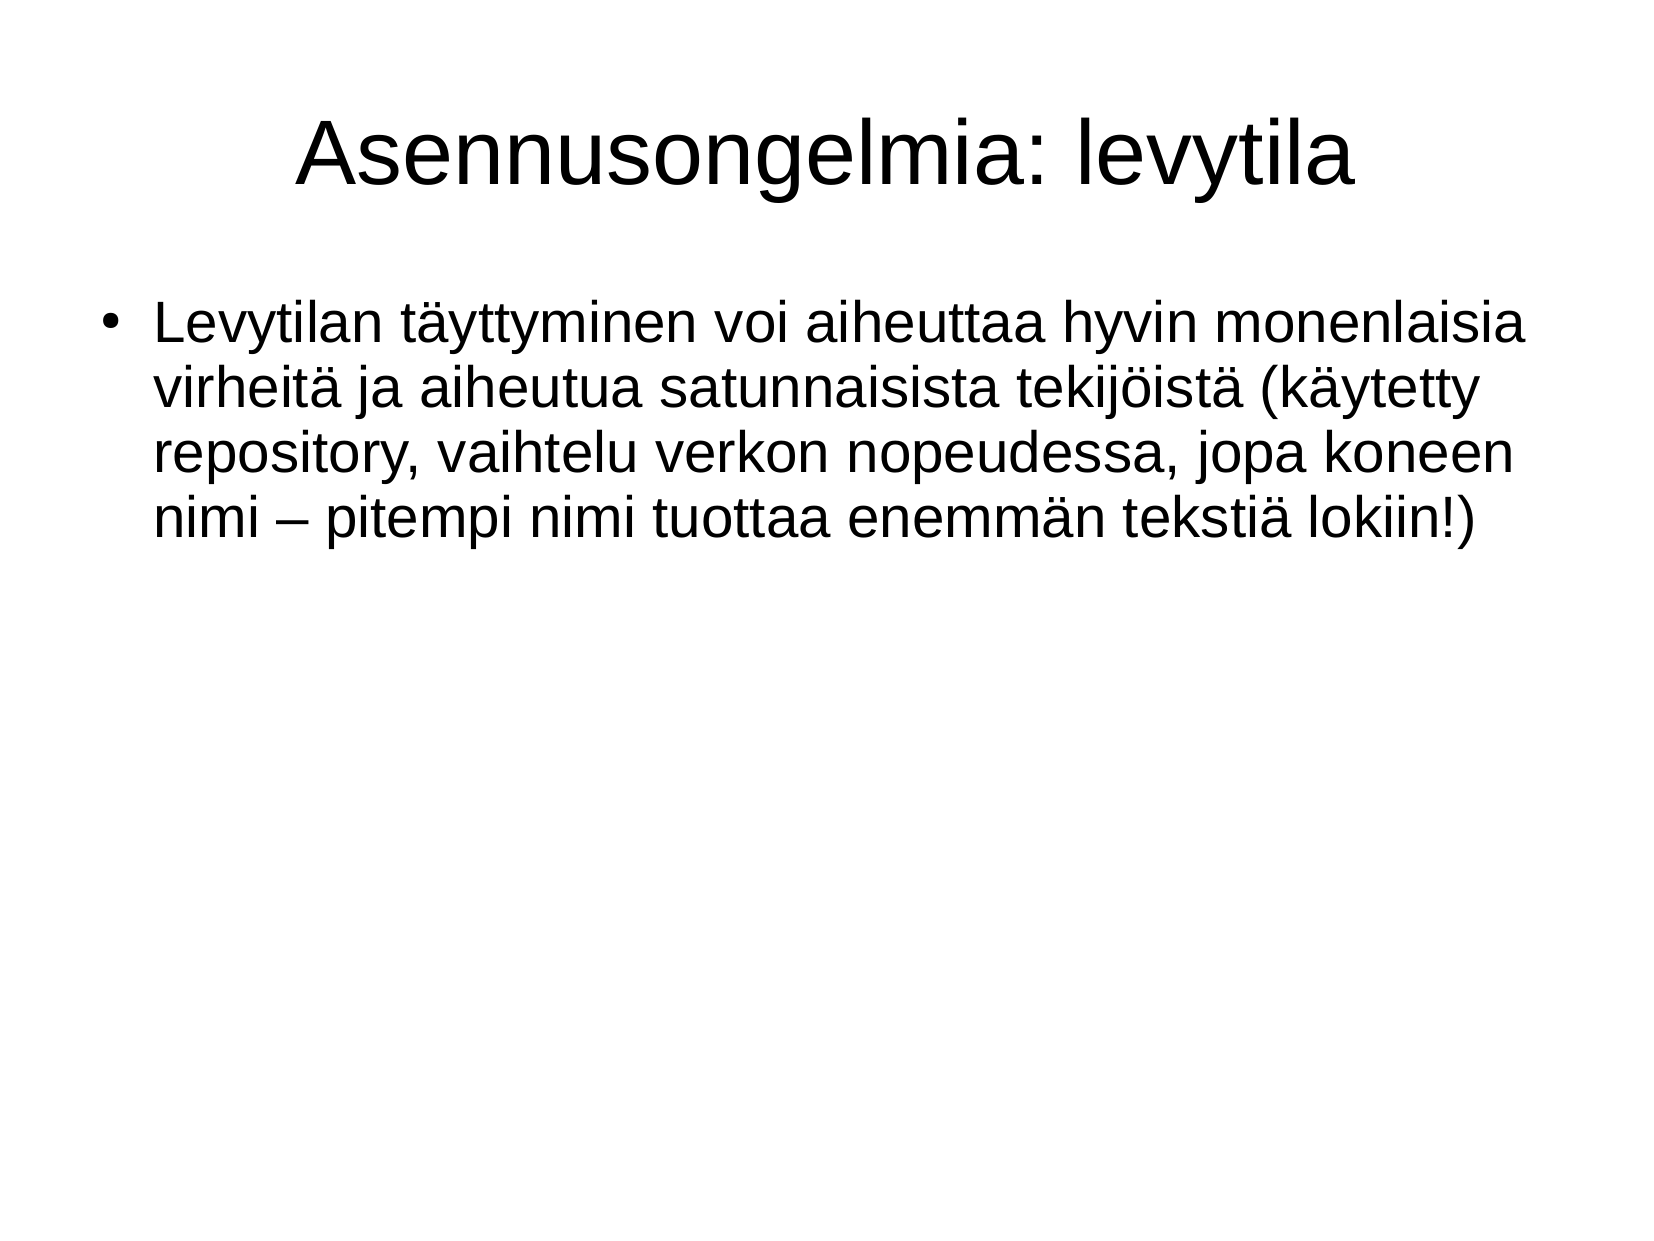

# Asennusongelmia: levytila
Levytilan täyttyminen voi aiheuttaa hyvin monenlaisia virheitä ja aiheutua satunnaisista tekijöistä (käytetty repository, vaihtelu verkon nopeudessa, jopa koneen nimi – pitempi nimi tuottaa enemmän tekstiä lokiin!)